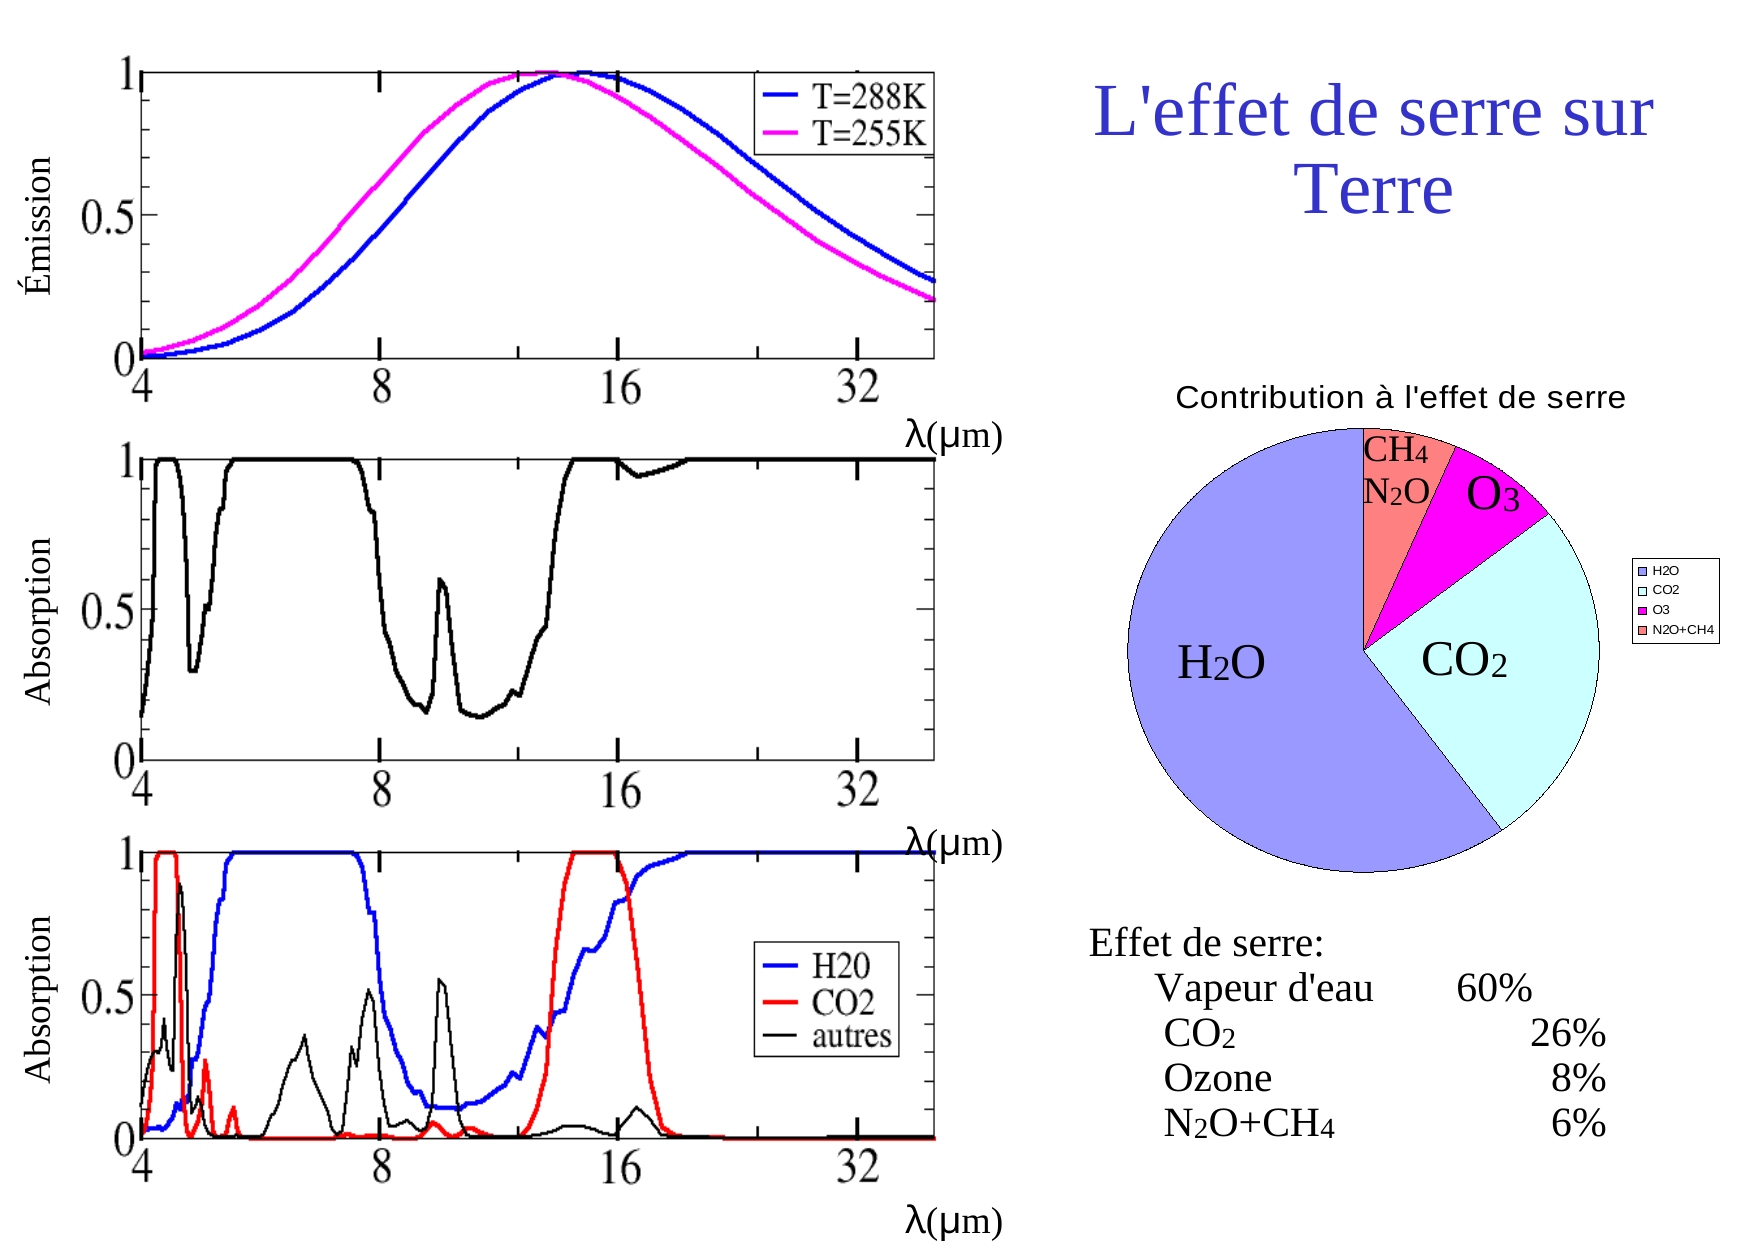

Émission
L'effet de serre sur Terre
### Chart: Contribution à l'effet de serre
| Category | Column 1 |
|---|---|
| H2O | 75.0 |
| CO2 | 32.0 |
| O3 | 10.0 |
| N2O+CH4 | 8.0 | λ(μm)
CH4
N2O
Absorption
O3
CO2
H2O
 λ(μm)
Absorption
# Effet de serre:
	 Vapeur d'eau		60%
CO2 				26%
Ozone 				 8%
N2O+CH4	 	 	 6%
 λ(μm)